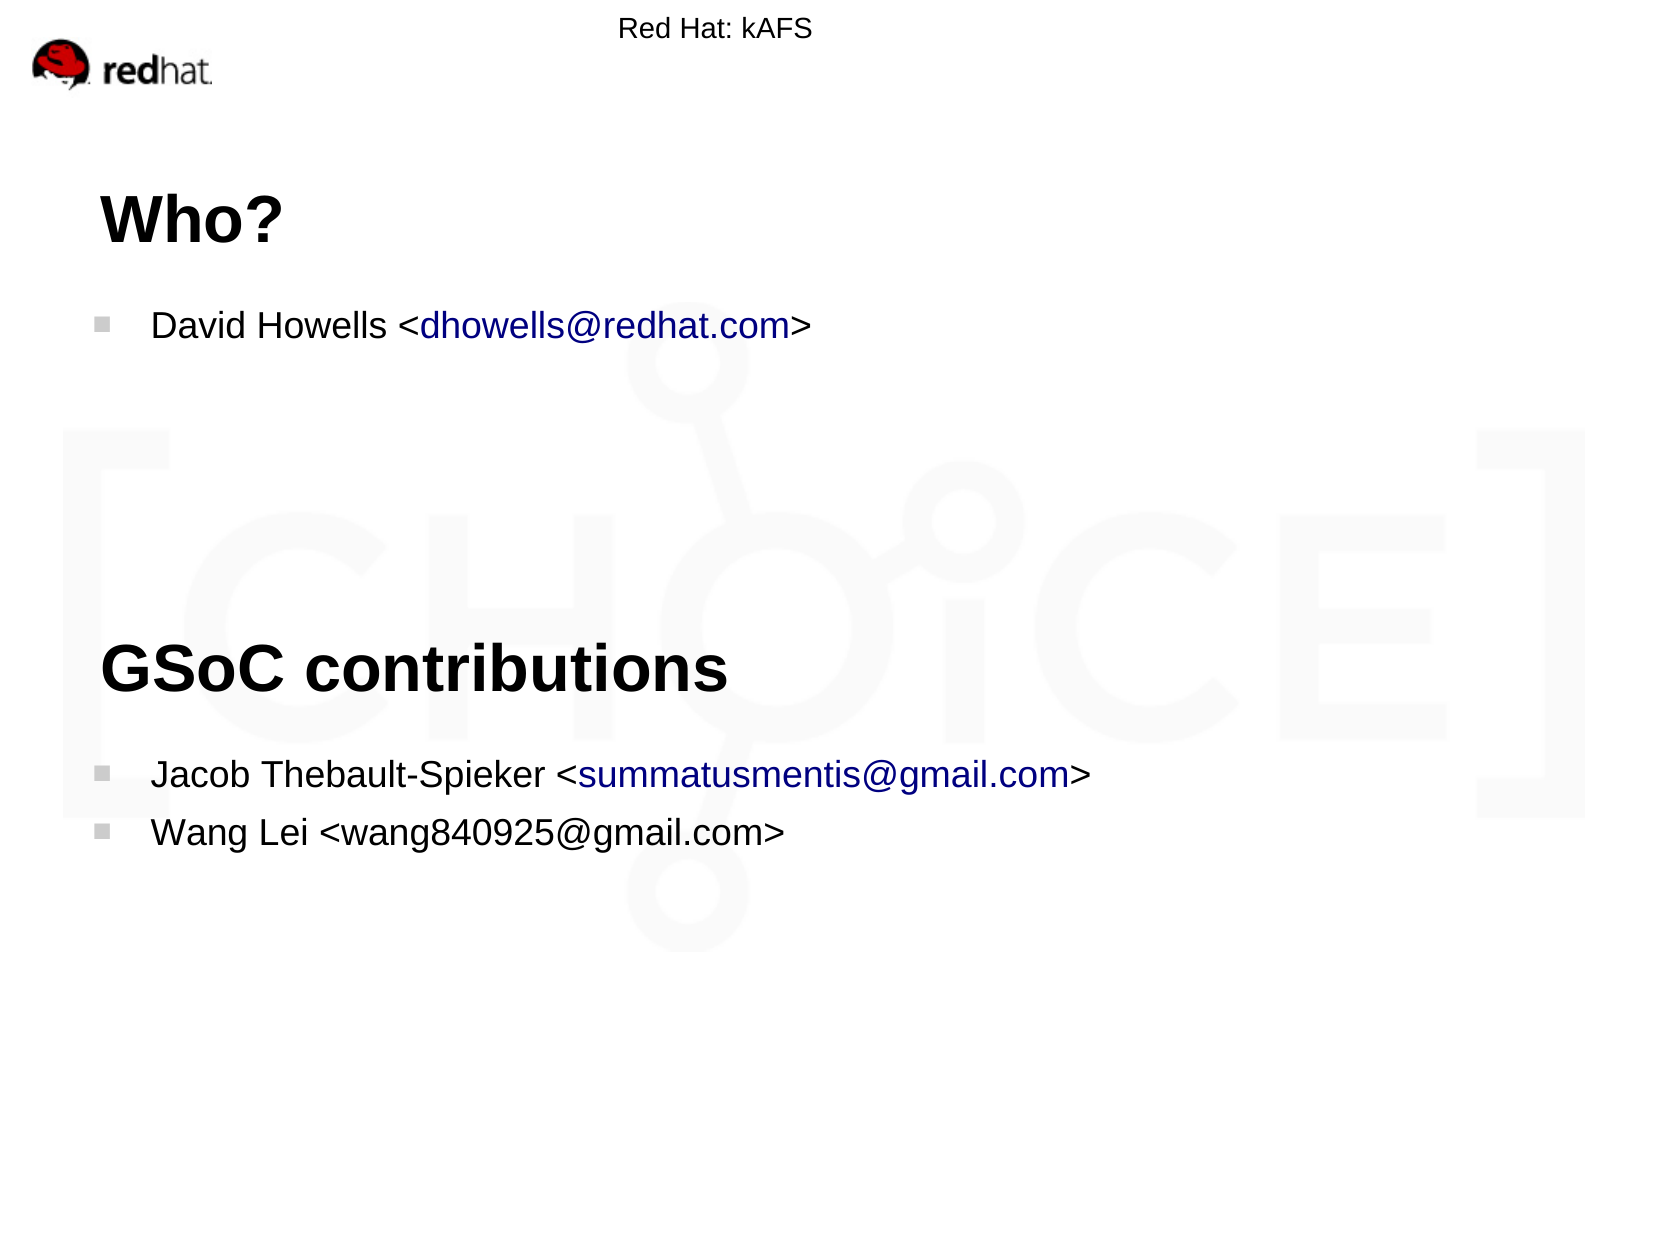

# Who?
David Howells <dhowells@redhat.com>
GSoC contributions
Jacob Thebault-Spieker <summatusmentis@gmail.com>
Wang Lei <wang840925@gmail.com>